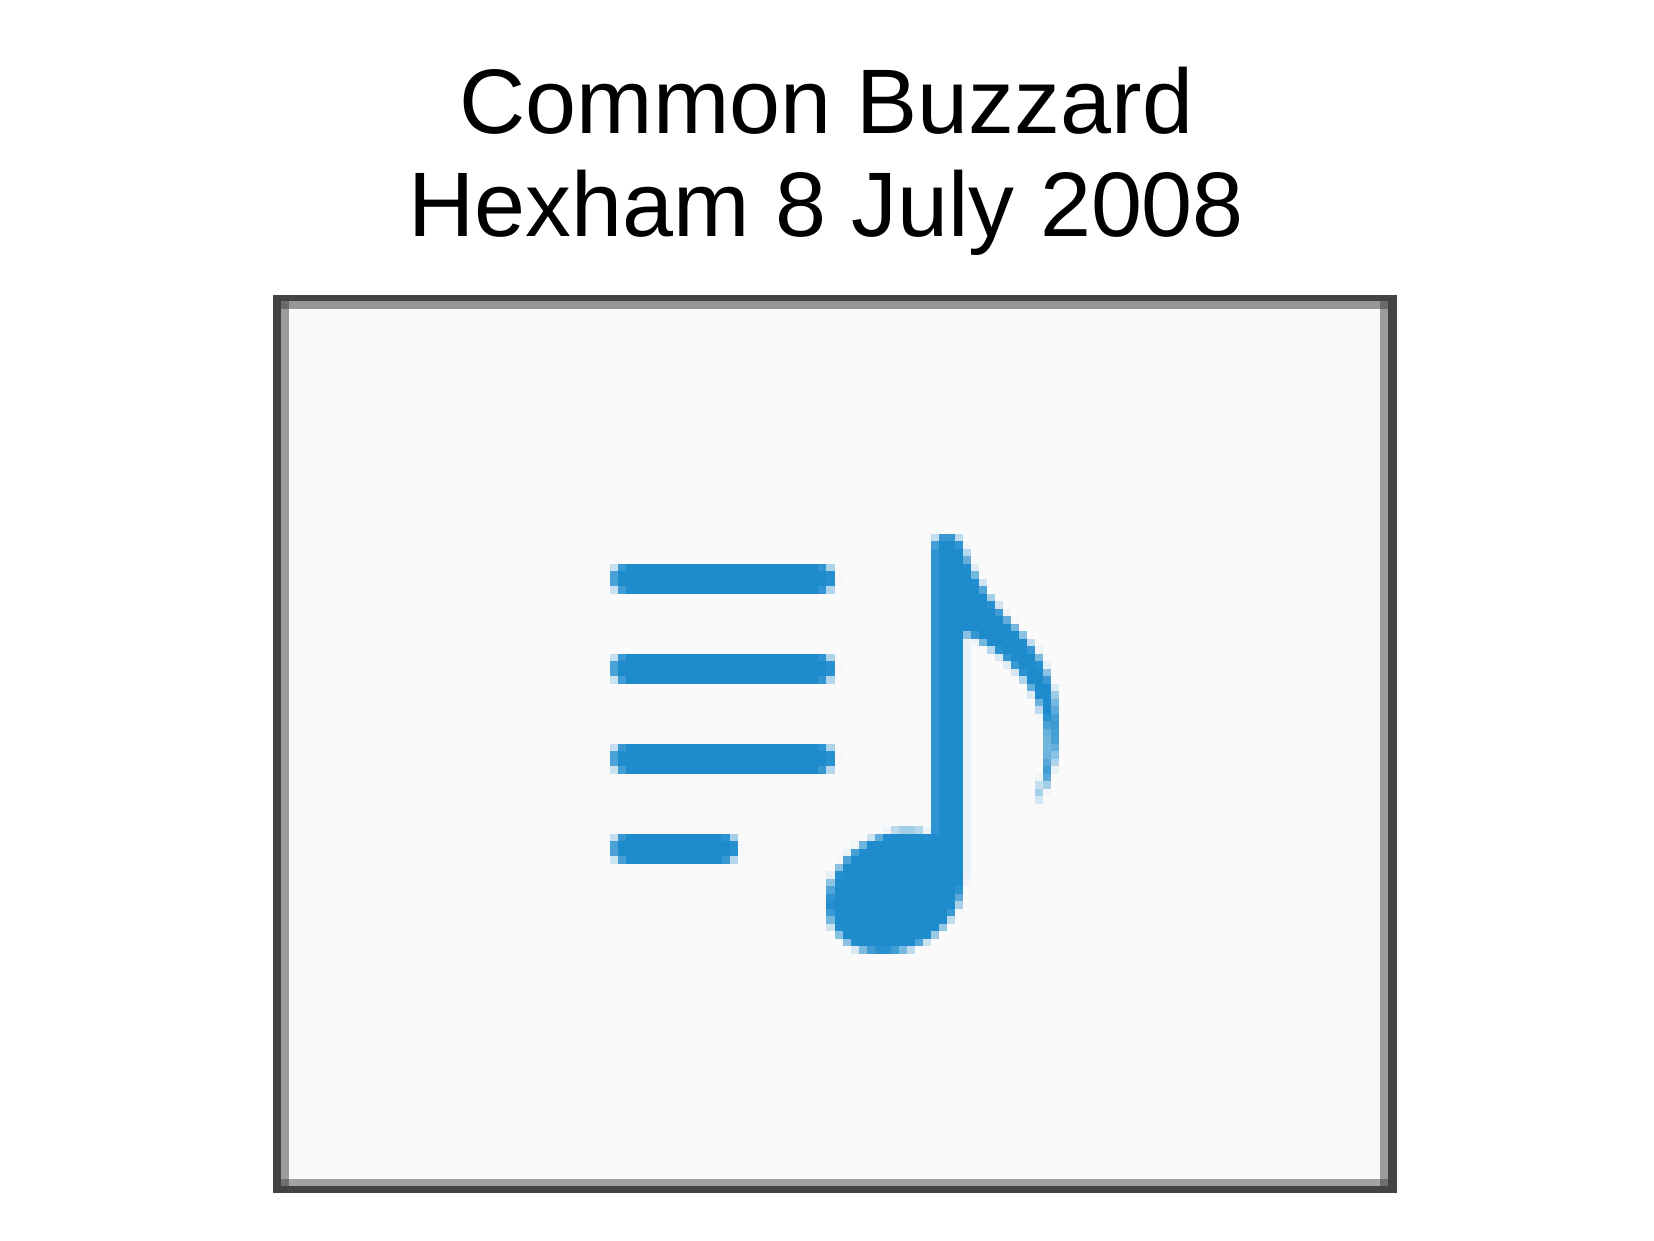

# Common Buzzard Hexham 8 July 2008